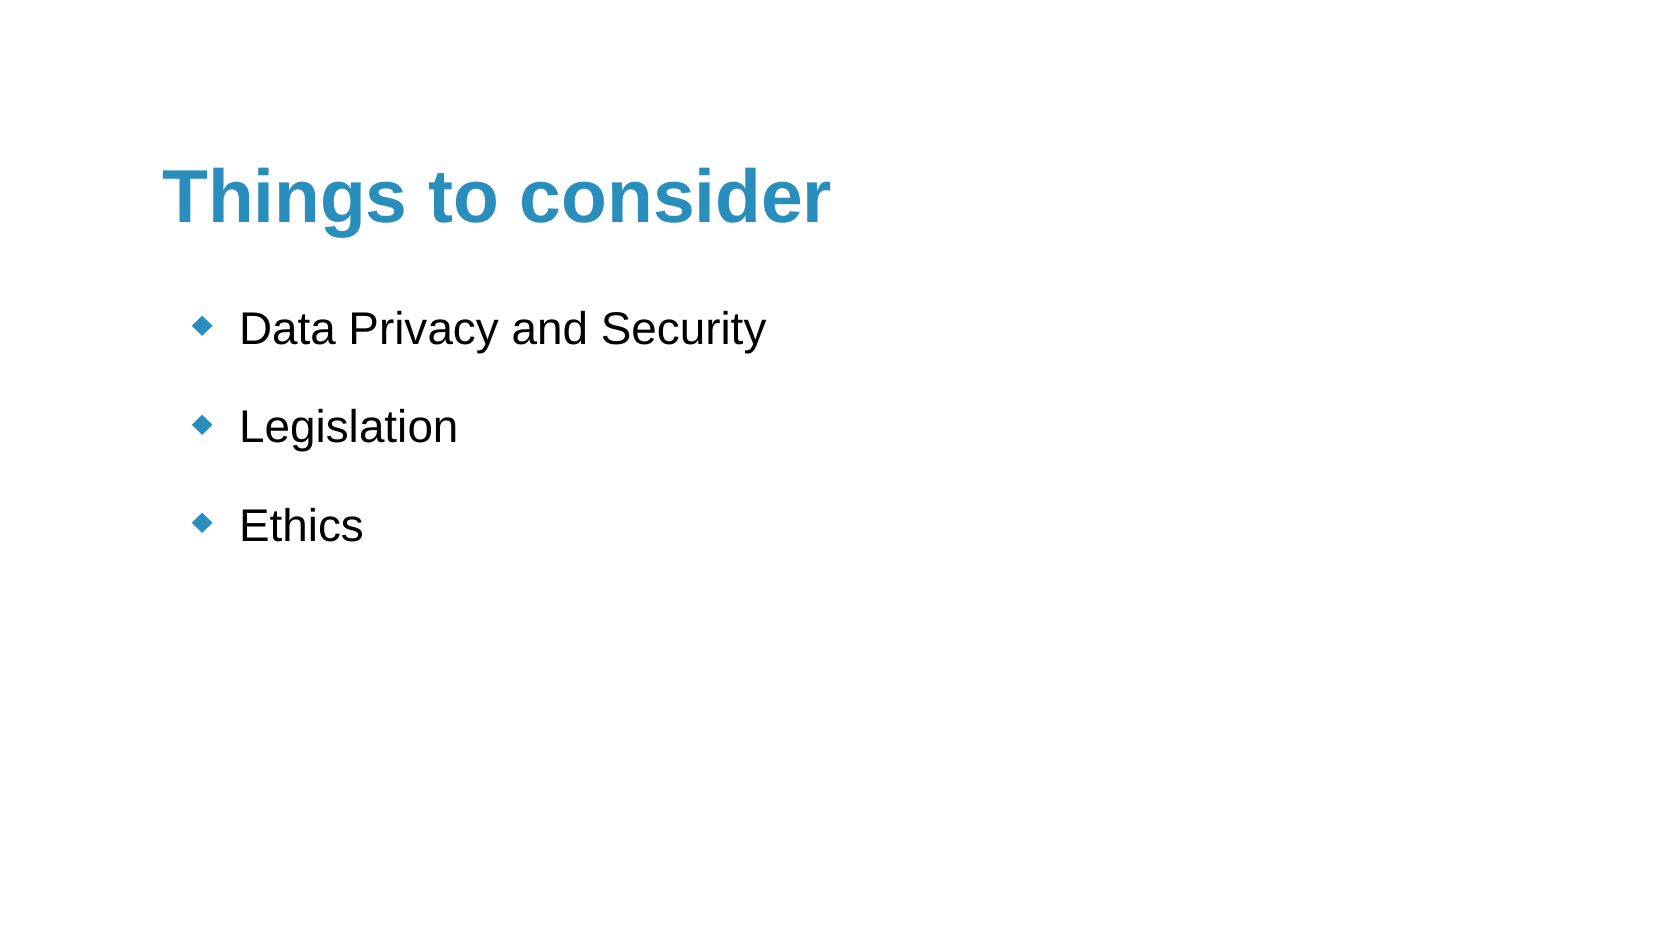

Things to consider
Data Privacy and Security
Legislation
Ethics